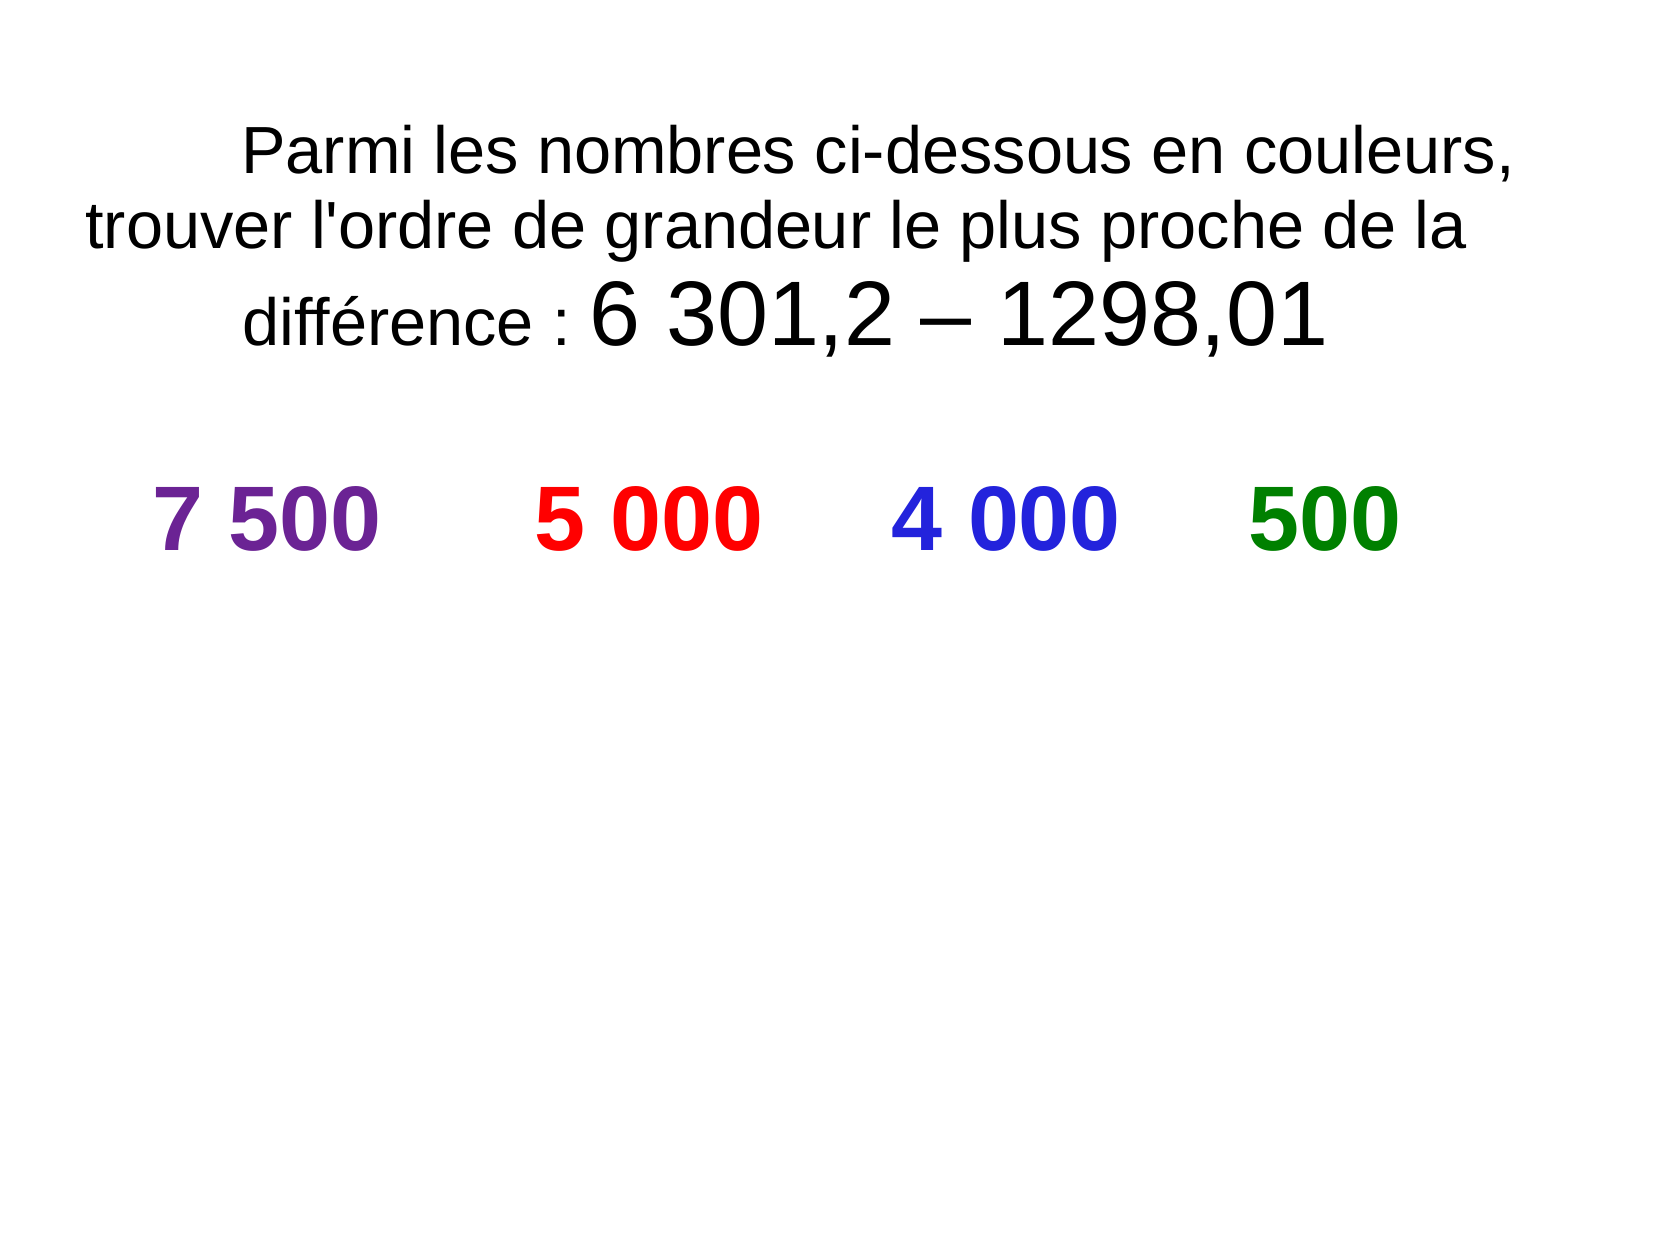

Parmi les nombres ci-dessous en couleurs, trouver l'ordre de grandeur le plus proche de la
 différence : 6 301,2 – 1298,01
7 500 5 000 4 000 500
#